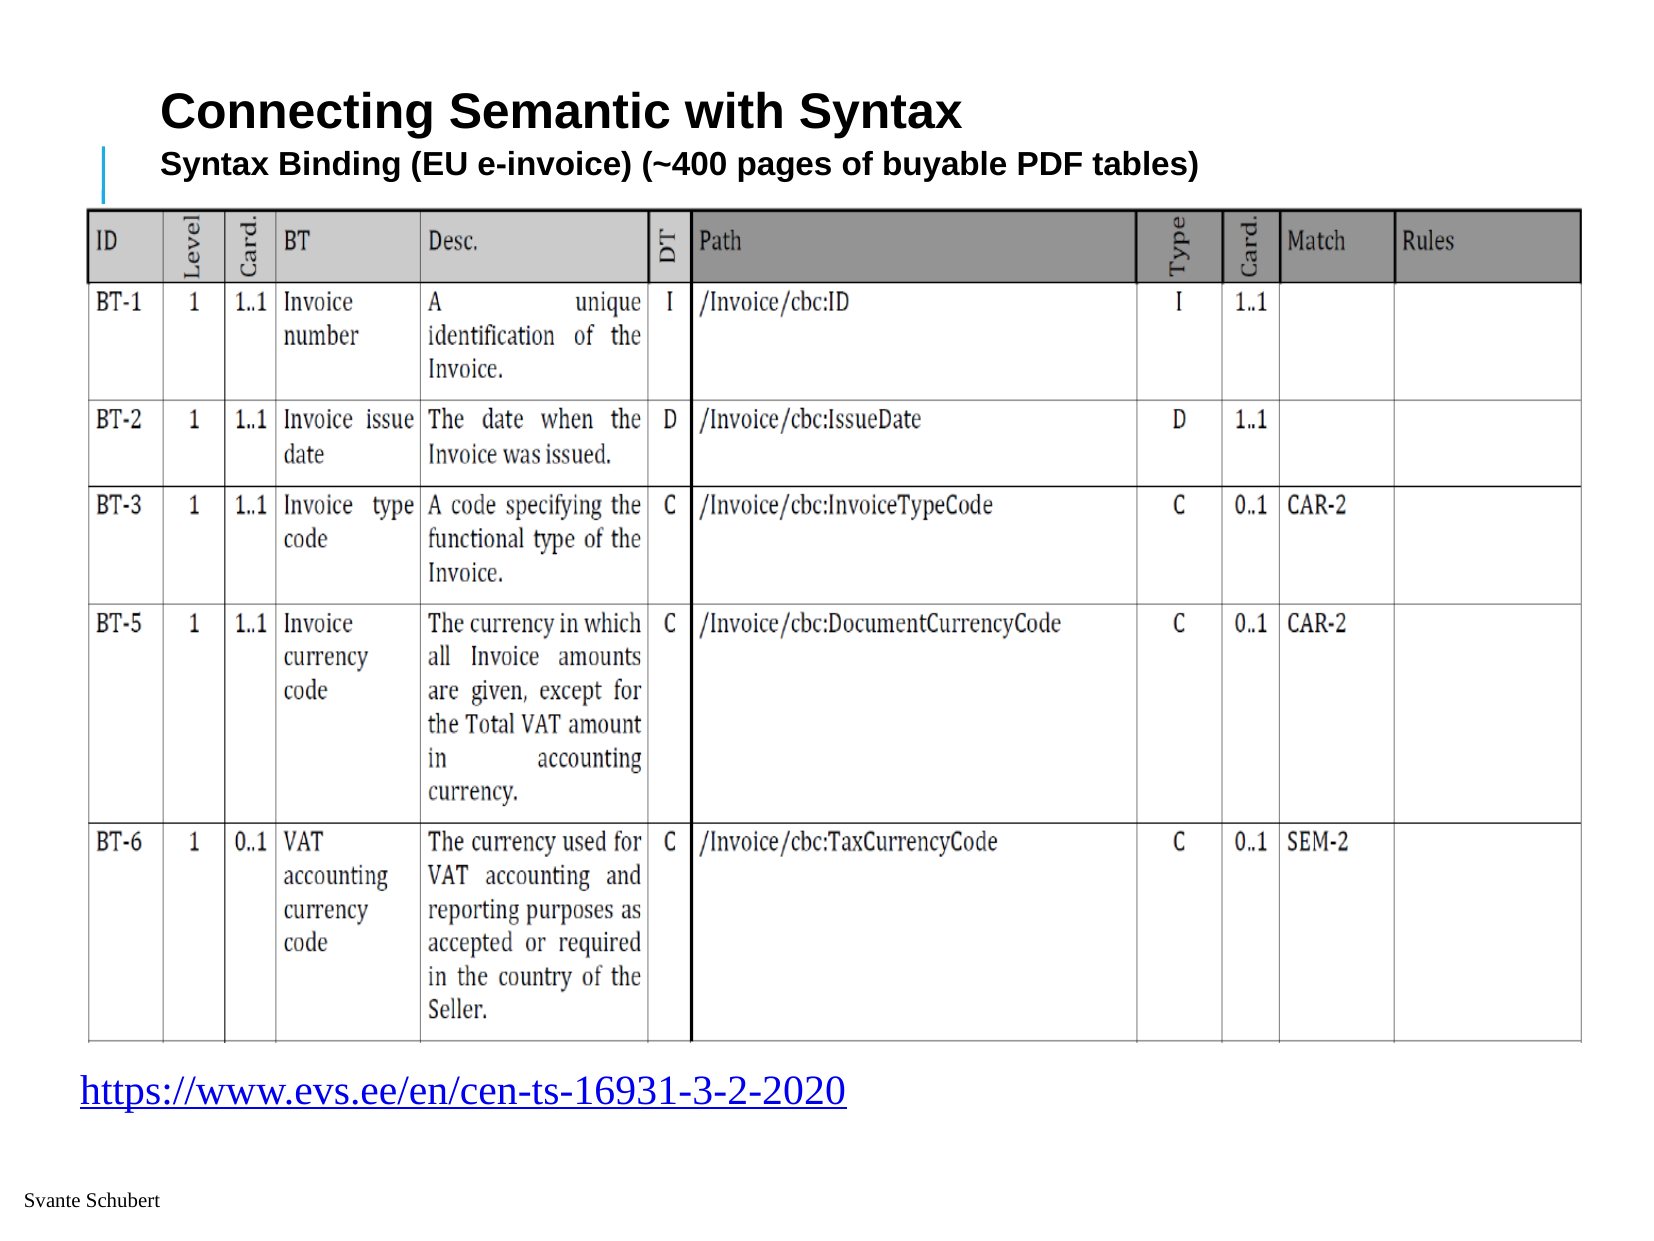

# Connecting Semantic with Syntax Syntax Binding (EU e-invoice) (~400 pages of buyable PDF tables)
https://www.evs.ee/en/cen-ts-16931-3-2-2020
Svante Schubert